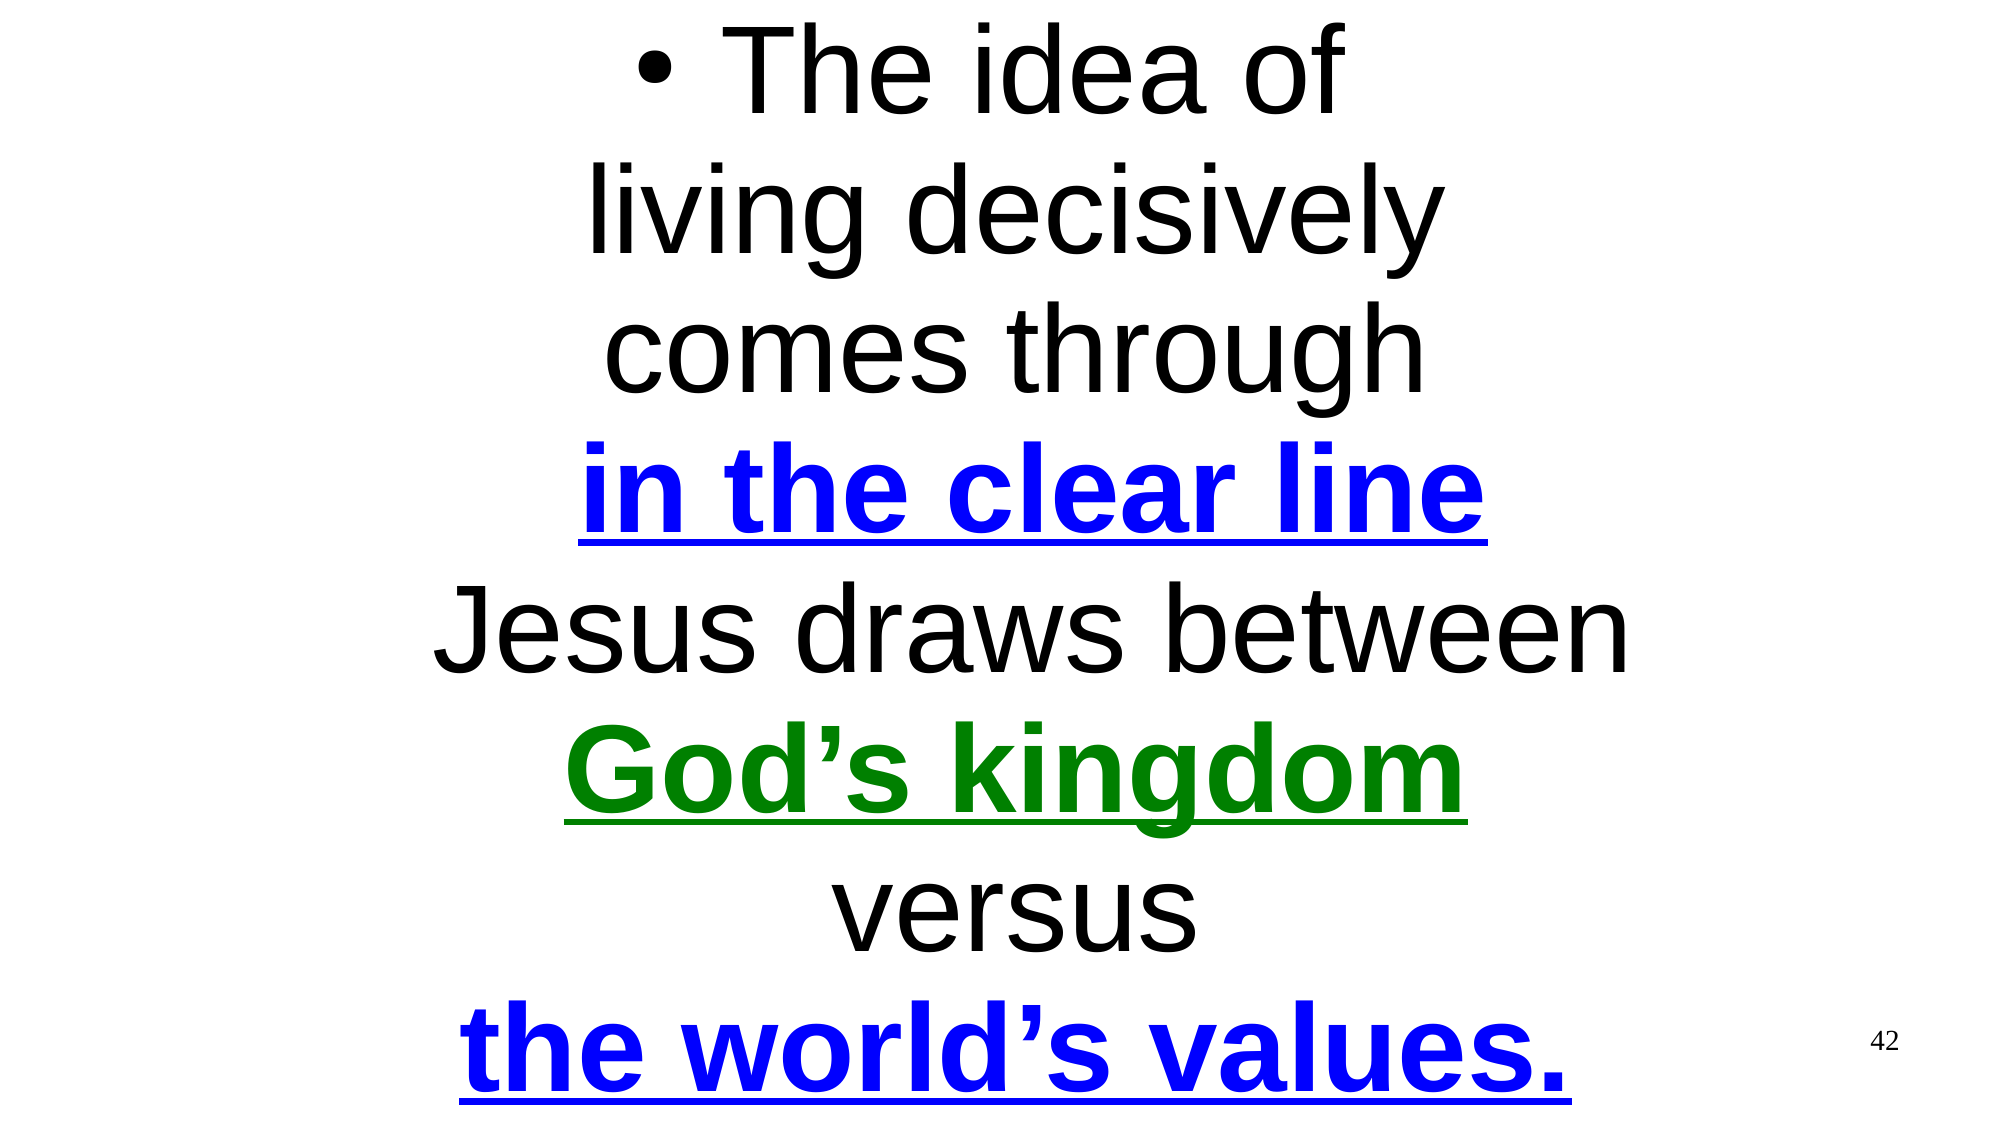

# The idea of living decisively comes through in the clear line Jesus draws between God’s kingdom versus the world’s values.
42